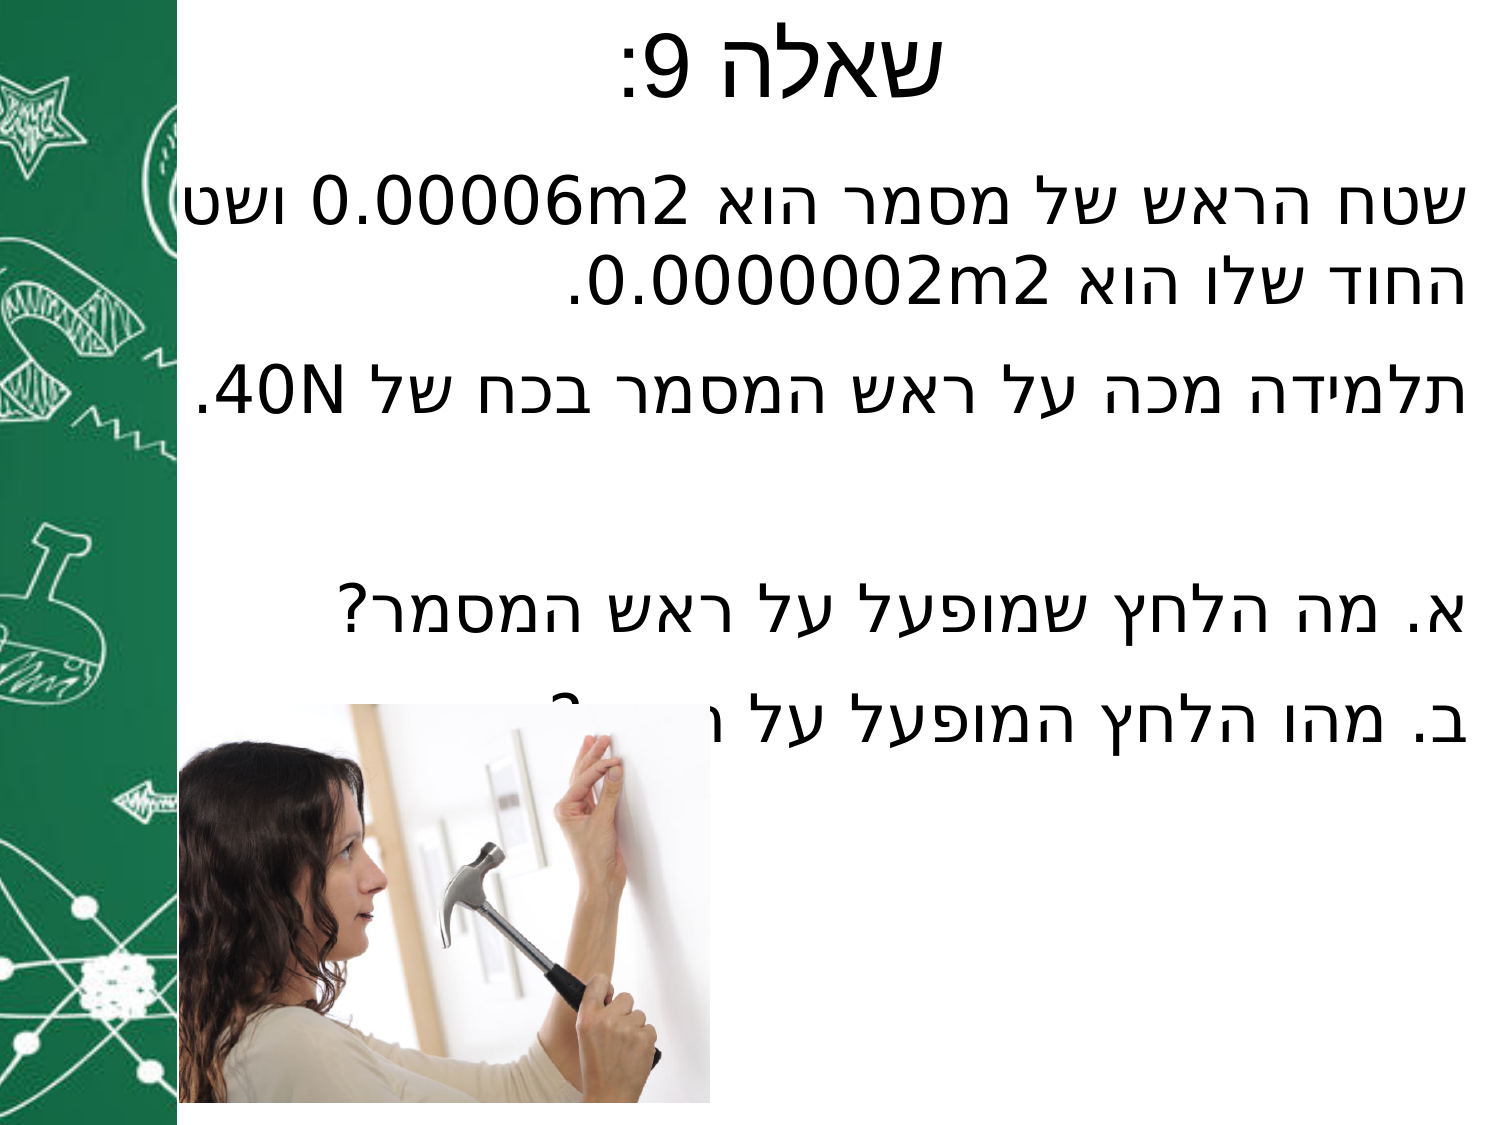

# שאלה 9:
שטח הראש של מסמר הוא 0.00006m2 ושטח החוד שלו הוא 0.0000002m2.
תלמידה מכה על ראש המסמר בכח של 40N.
א. מה הלחץ שמופעל על ראש המסמר?
ב. מהו הלחץ המופעל על הקיר?